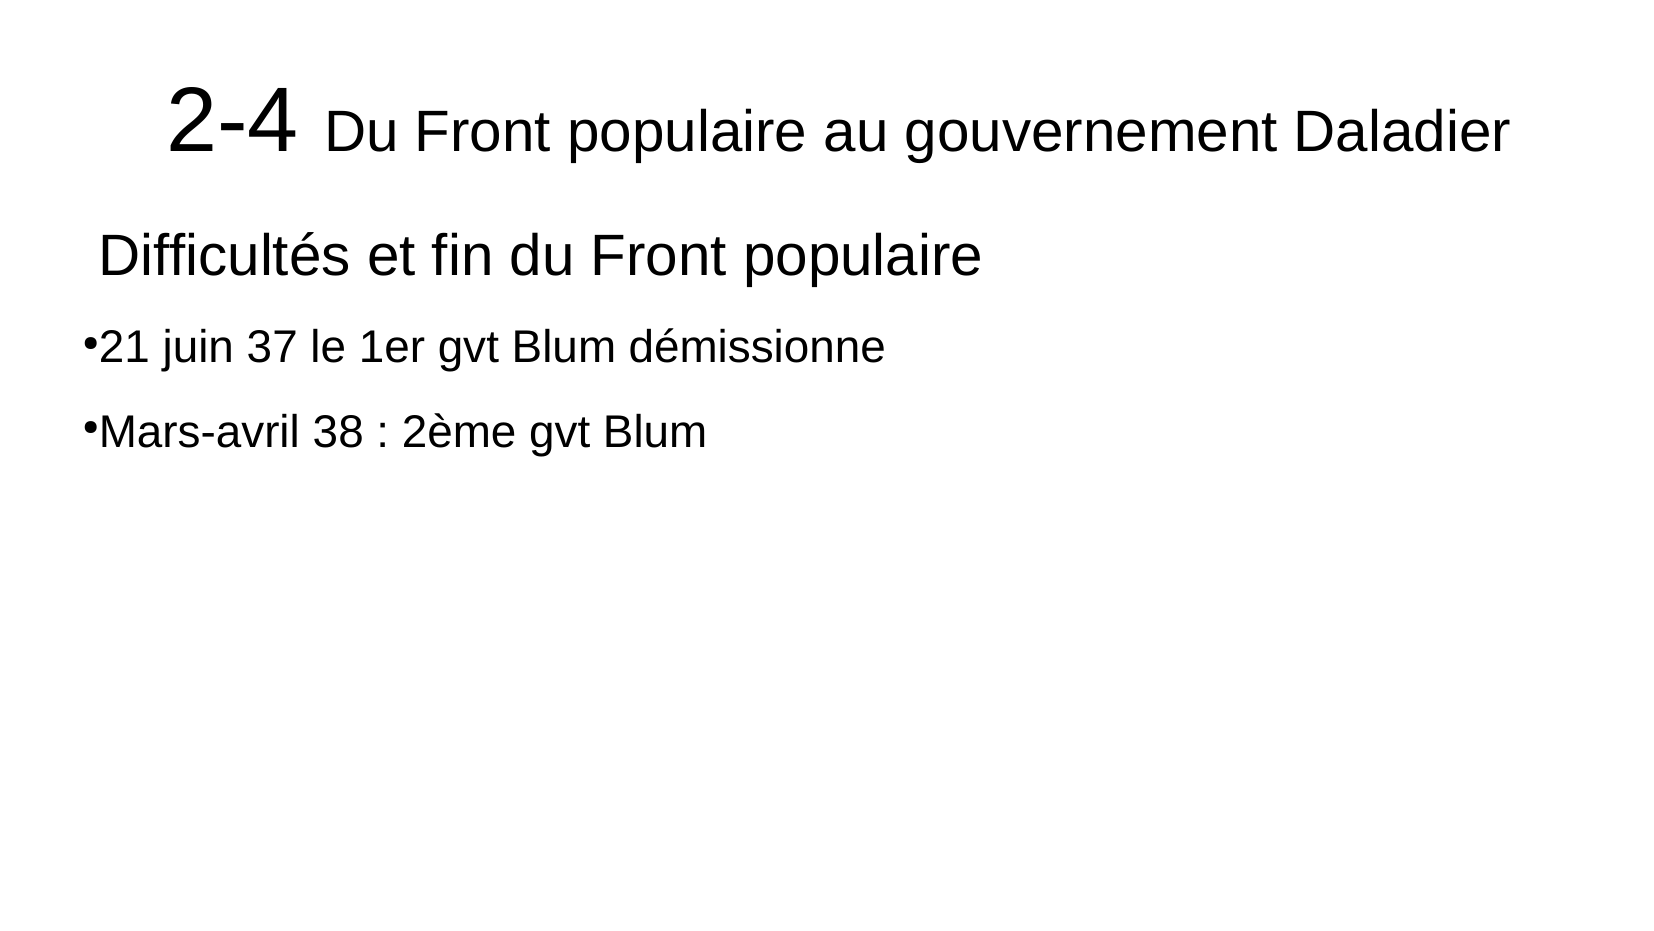

# 2-4 Du Front populaire au gouvernement Daladier
 Difficultés et fin du Front populaire
21 juin 37 le 1er gvt Blum démissionne
Mars-avril 38 : 2ème gvt Blum